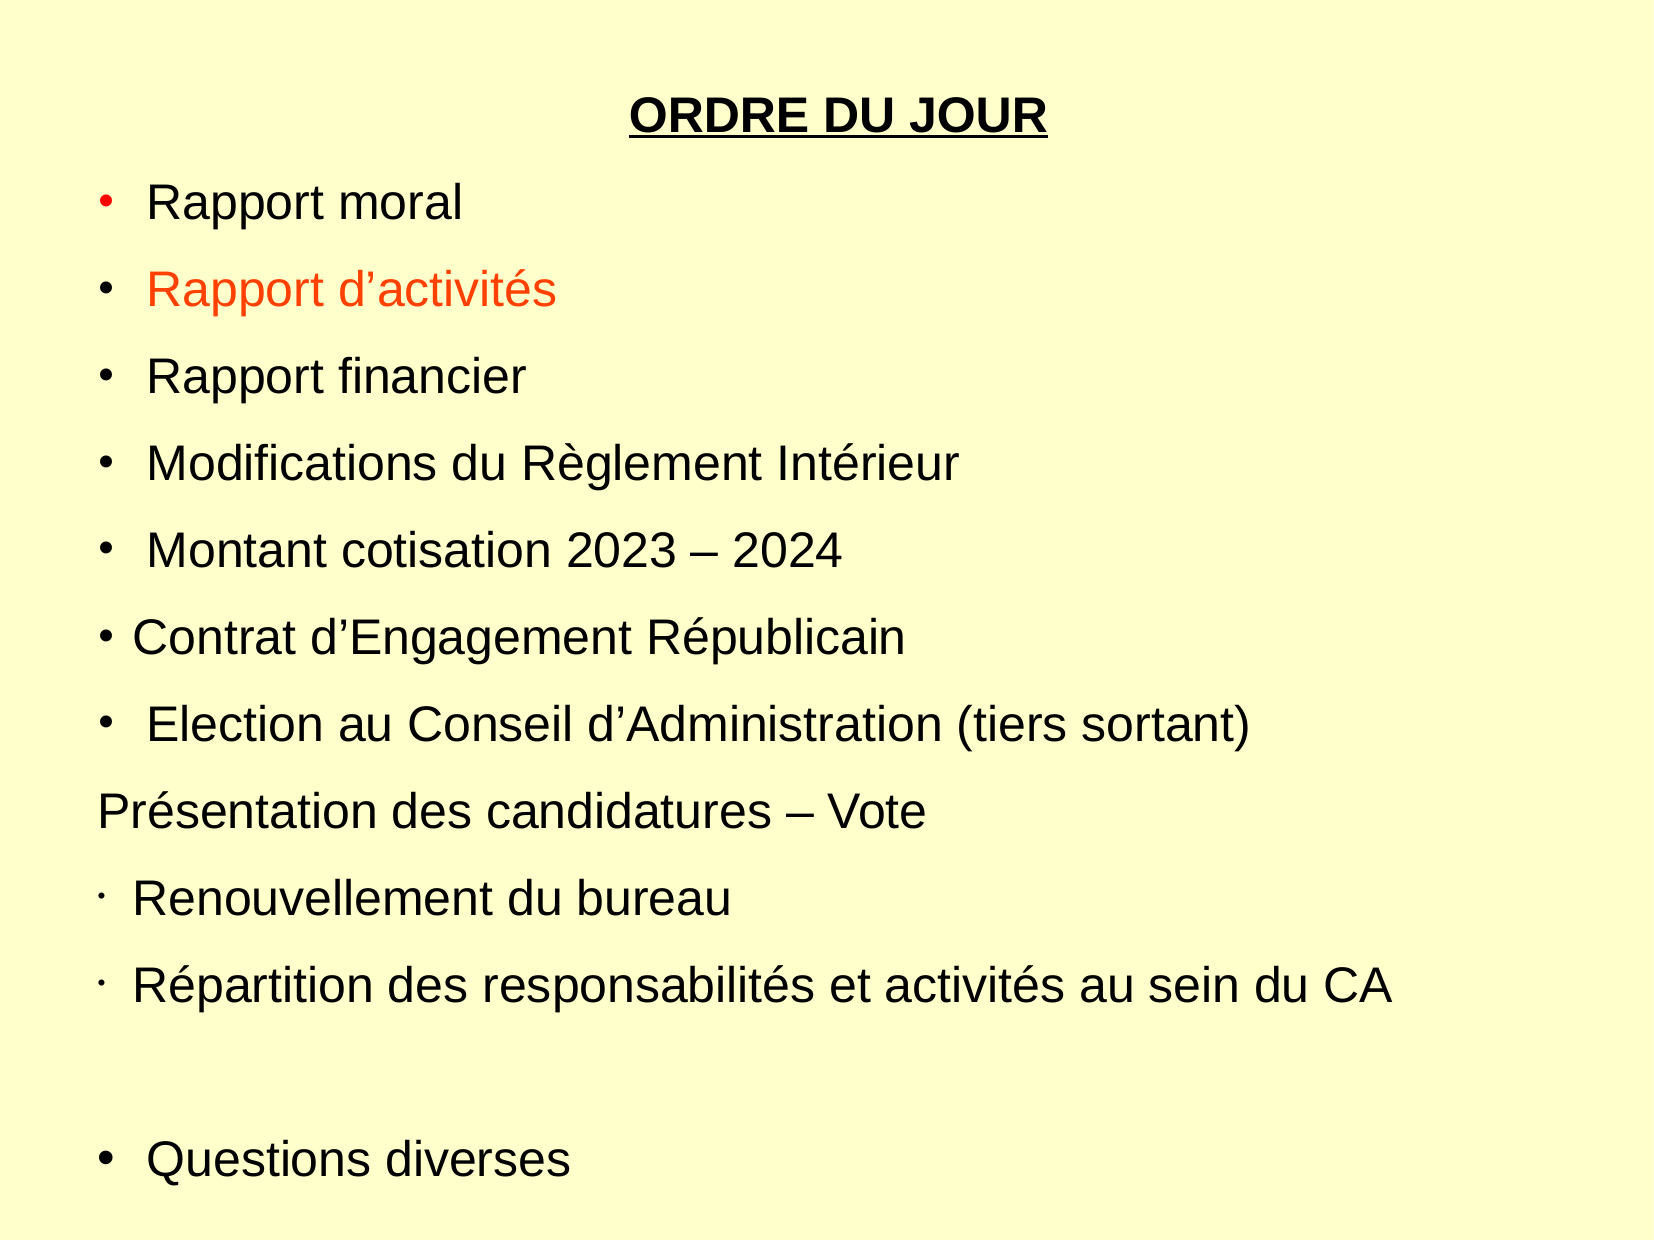

ORDRE DU JOUR
 Rapport moral
 Rapport d’activités
 Rapport financier
 Modifications du Règlement Intérieur
 Montant cotisation 2023 – 2024
Contrat d’Engagement Républicain
 Election au Conseil d’Administration (tiers sortant)
Présentation des candidatures – Vote
Renouvellement du bureau
Répartition des responsabilités et activités au sein du CA
 Questions diverses